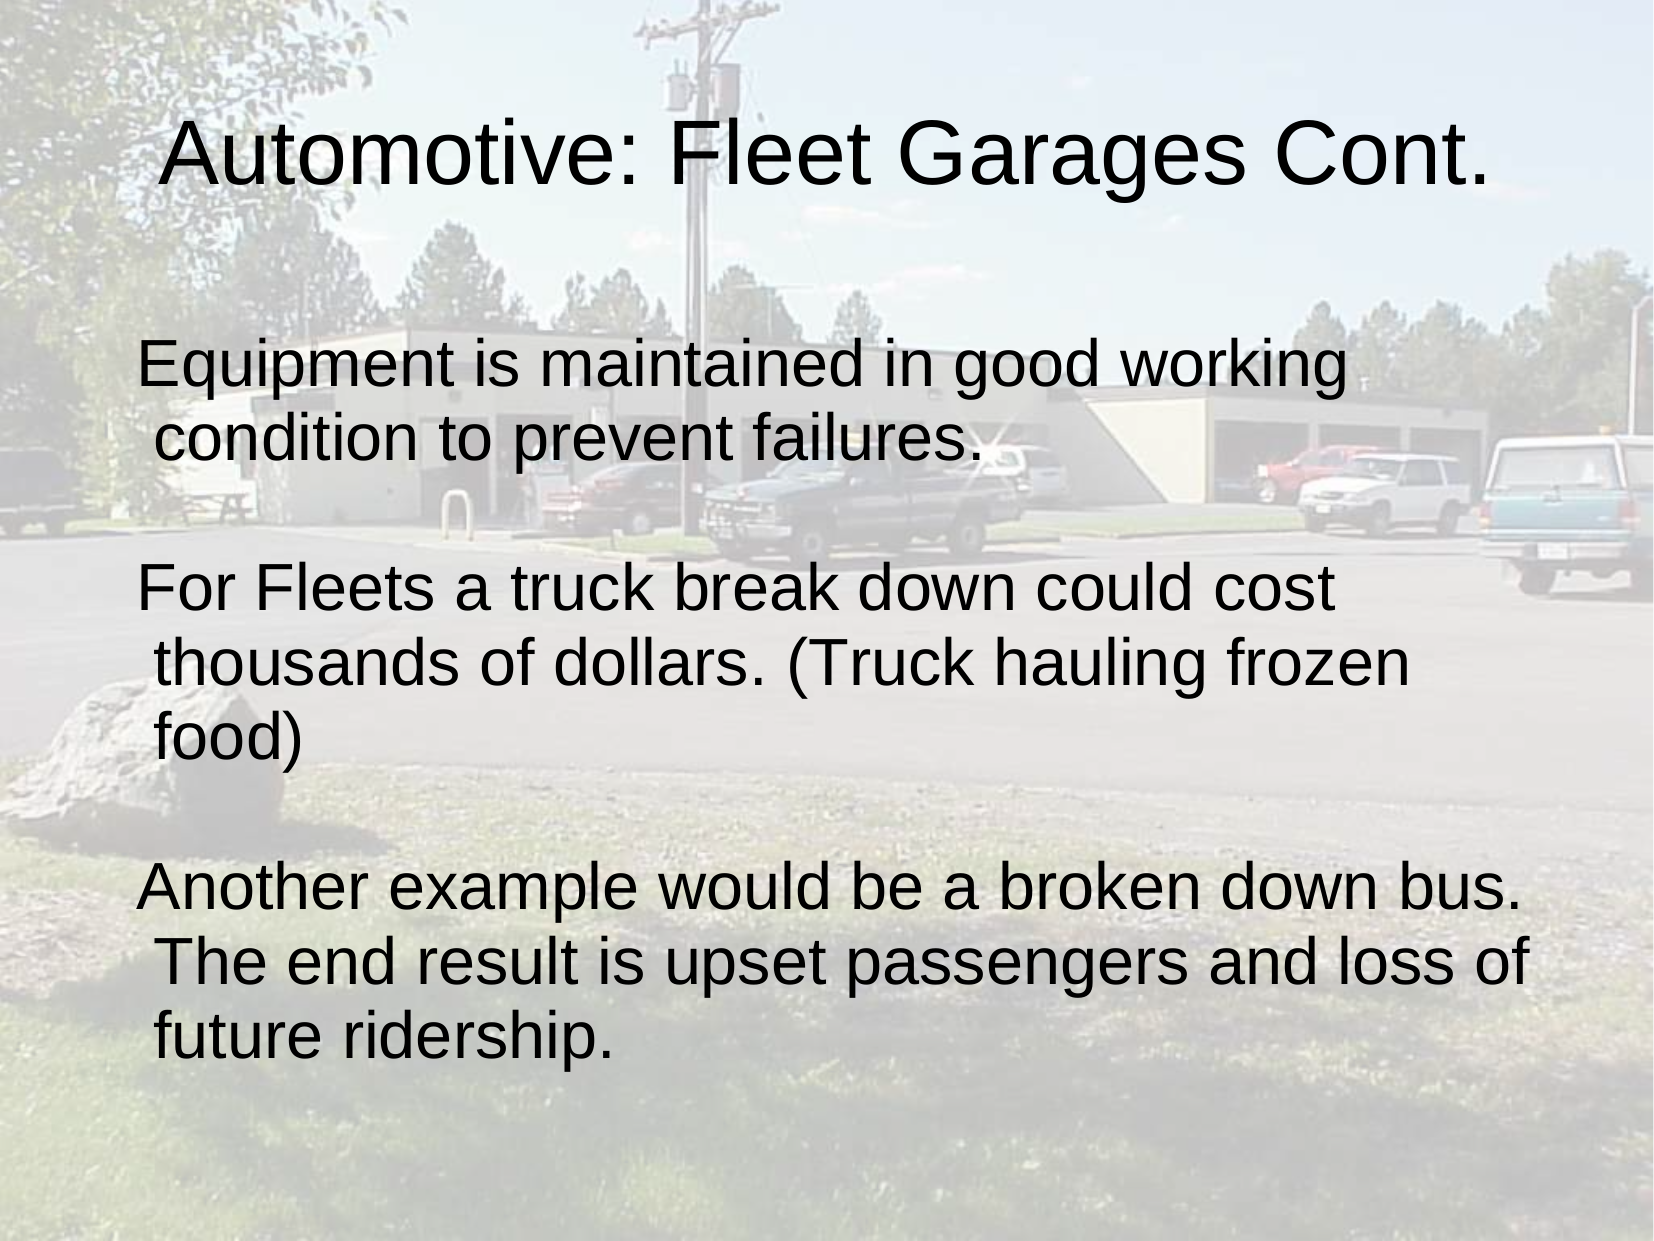

# Automotive: Fleet Garages Cont.
 Equipment is maintained in good working condition to prevent failures.
 For Fleets a truck break down could cost thousands of dollars. (Truck hauling frozen food)
 Another example would be a broken down bus. The end result is upset passengers and loss of future ridership.